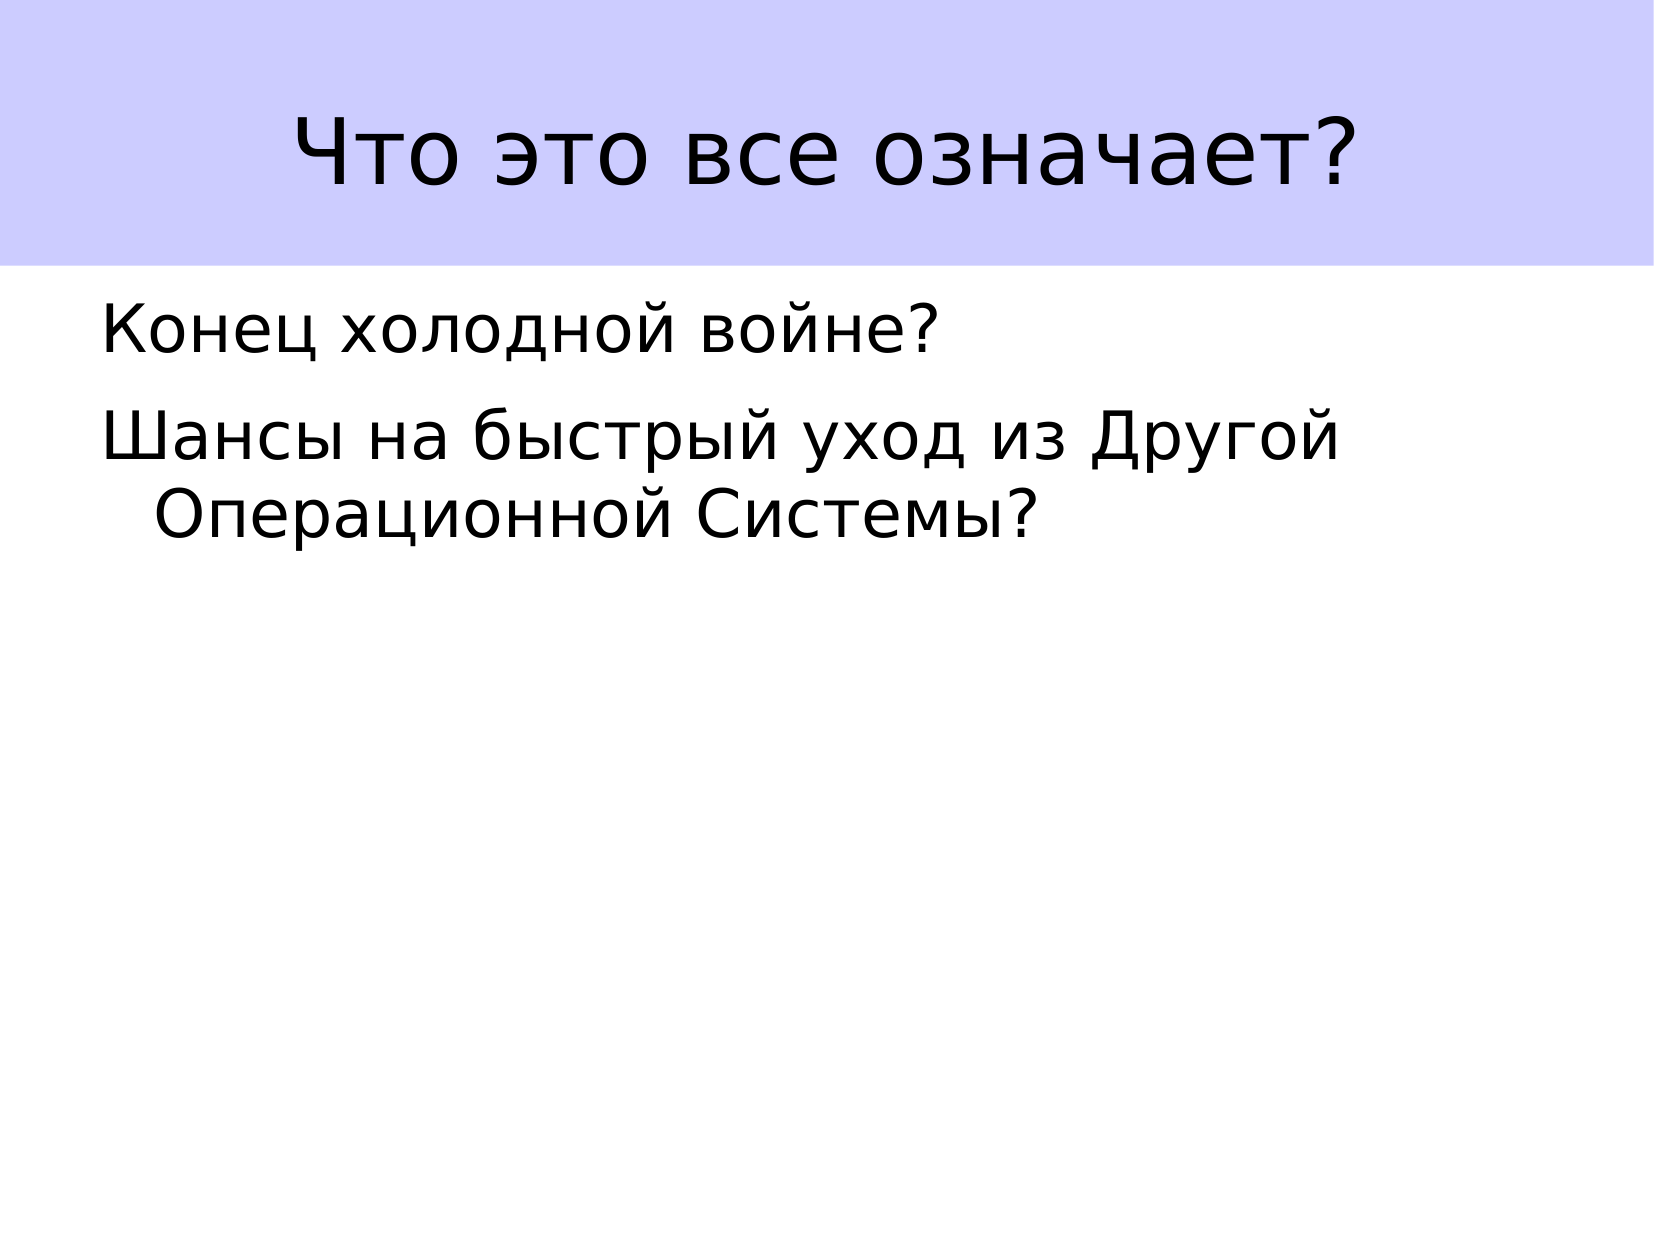

# Что это все означает?
Конец холодной войне?
Шансы на быстрый уход из Другой Операционной Системы?